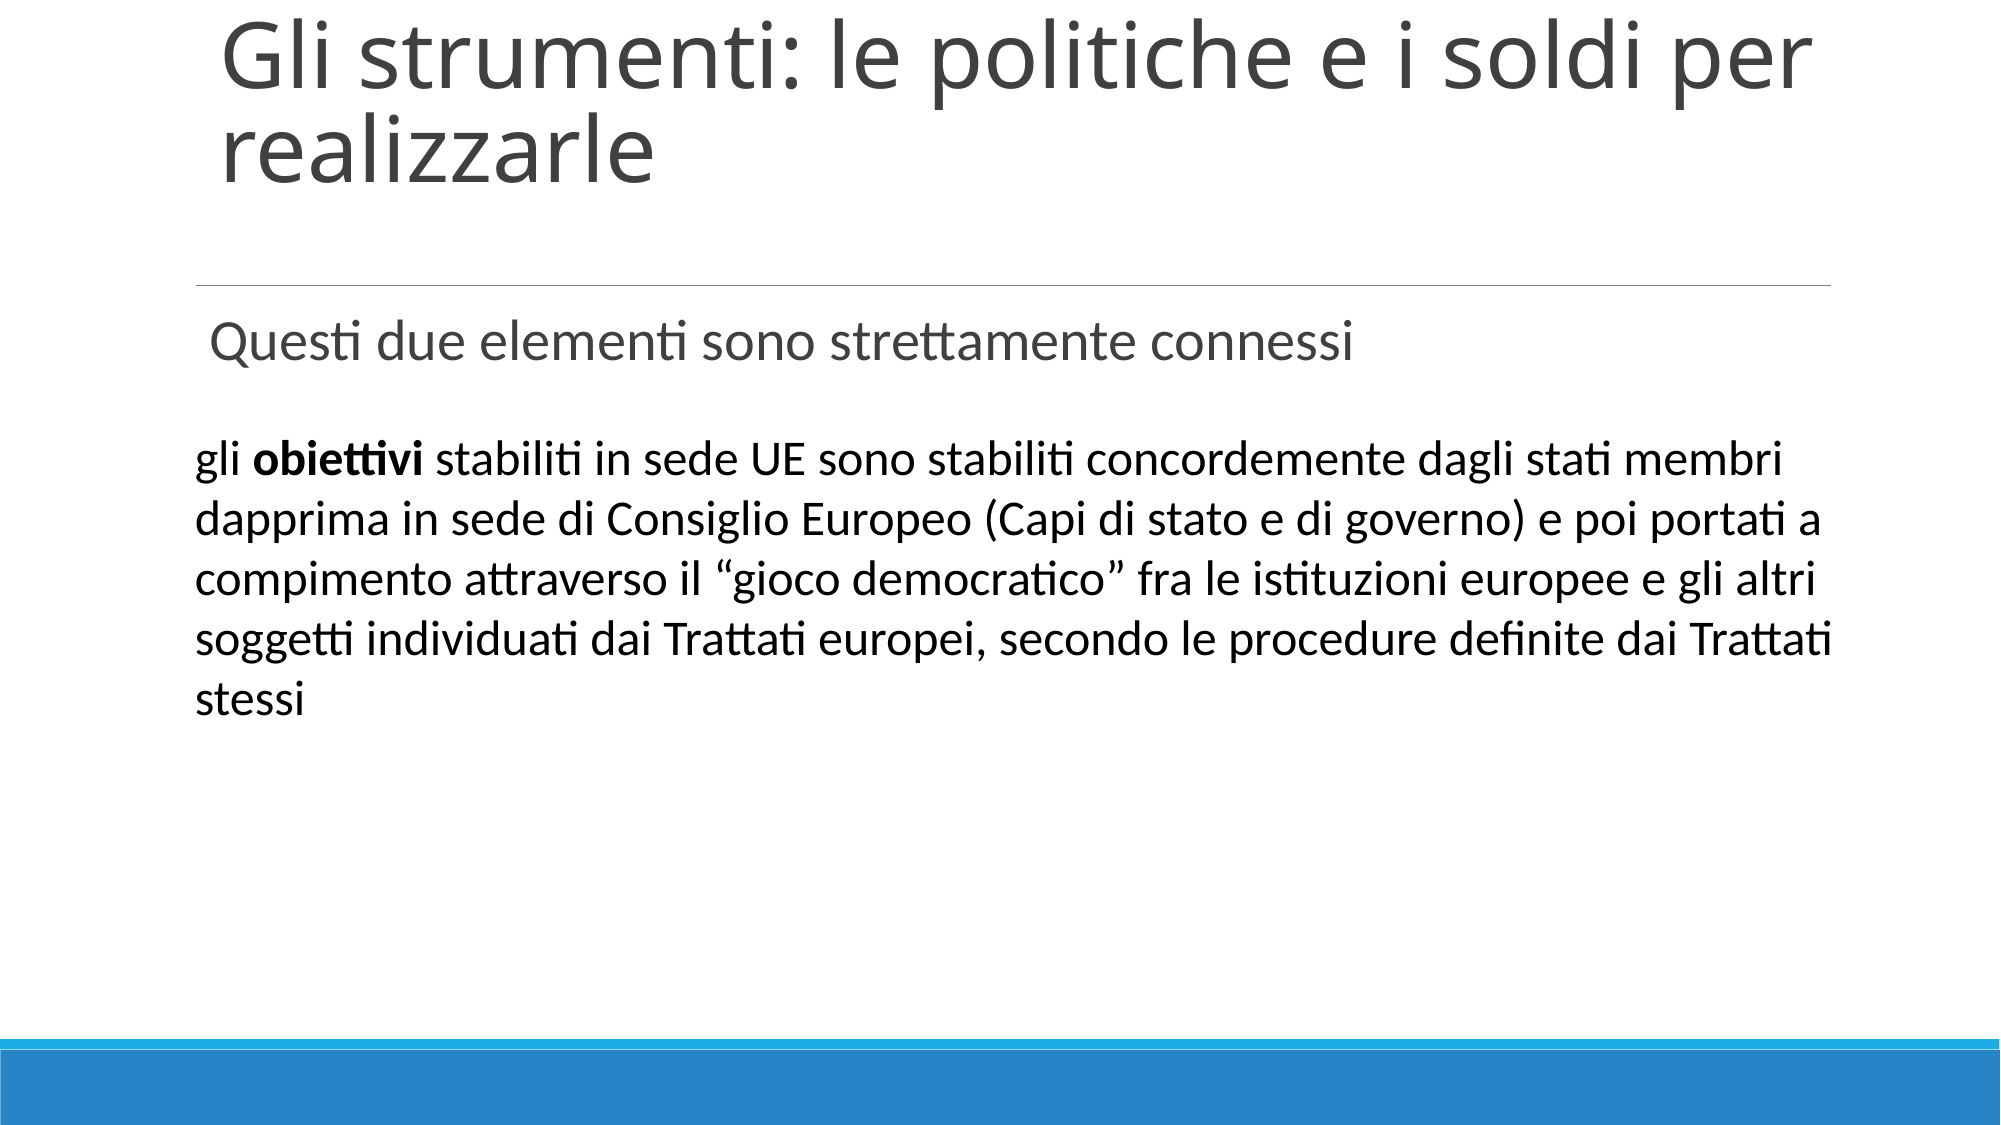

# Gli strumenti: le politiche e i soldi per realizzarle
Questi due elementi sono strettamente connessi
gli obiettivi stabiliti in sede UE sono stabiliti concordemente dagli stati membri dapprima in sede di Consiglio Europeo (Capi di stato e di governo) e poi portati a compimento attraverso il “gioco democratico” fra le istituzioni europee e gli altri soggetti individuati dai Trattati europei, secondo le procedure definite dai Trattati stessi